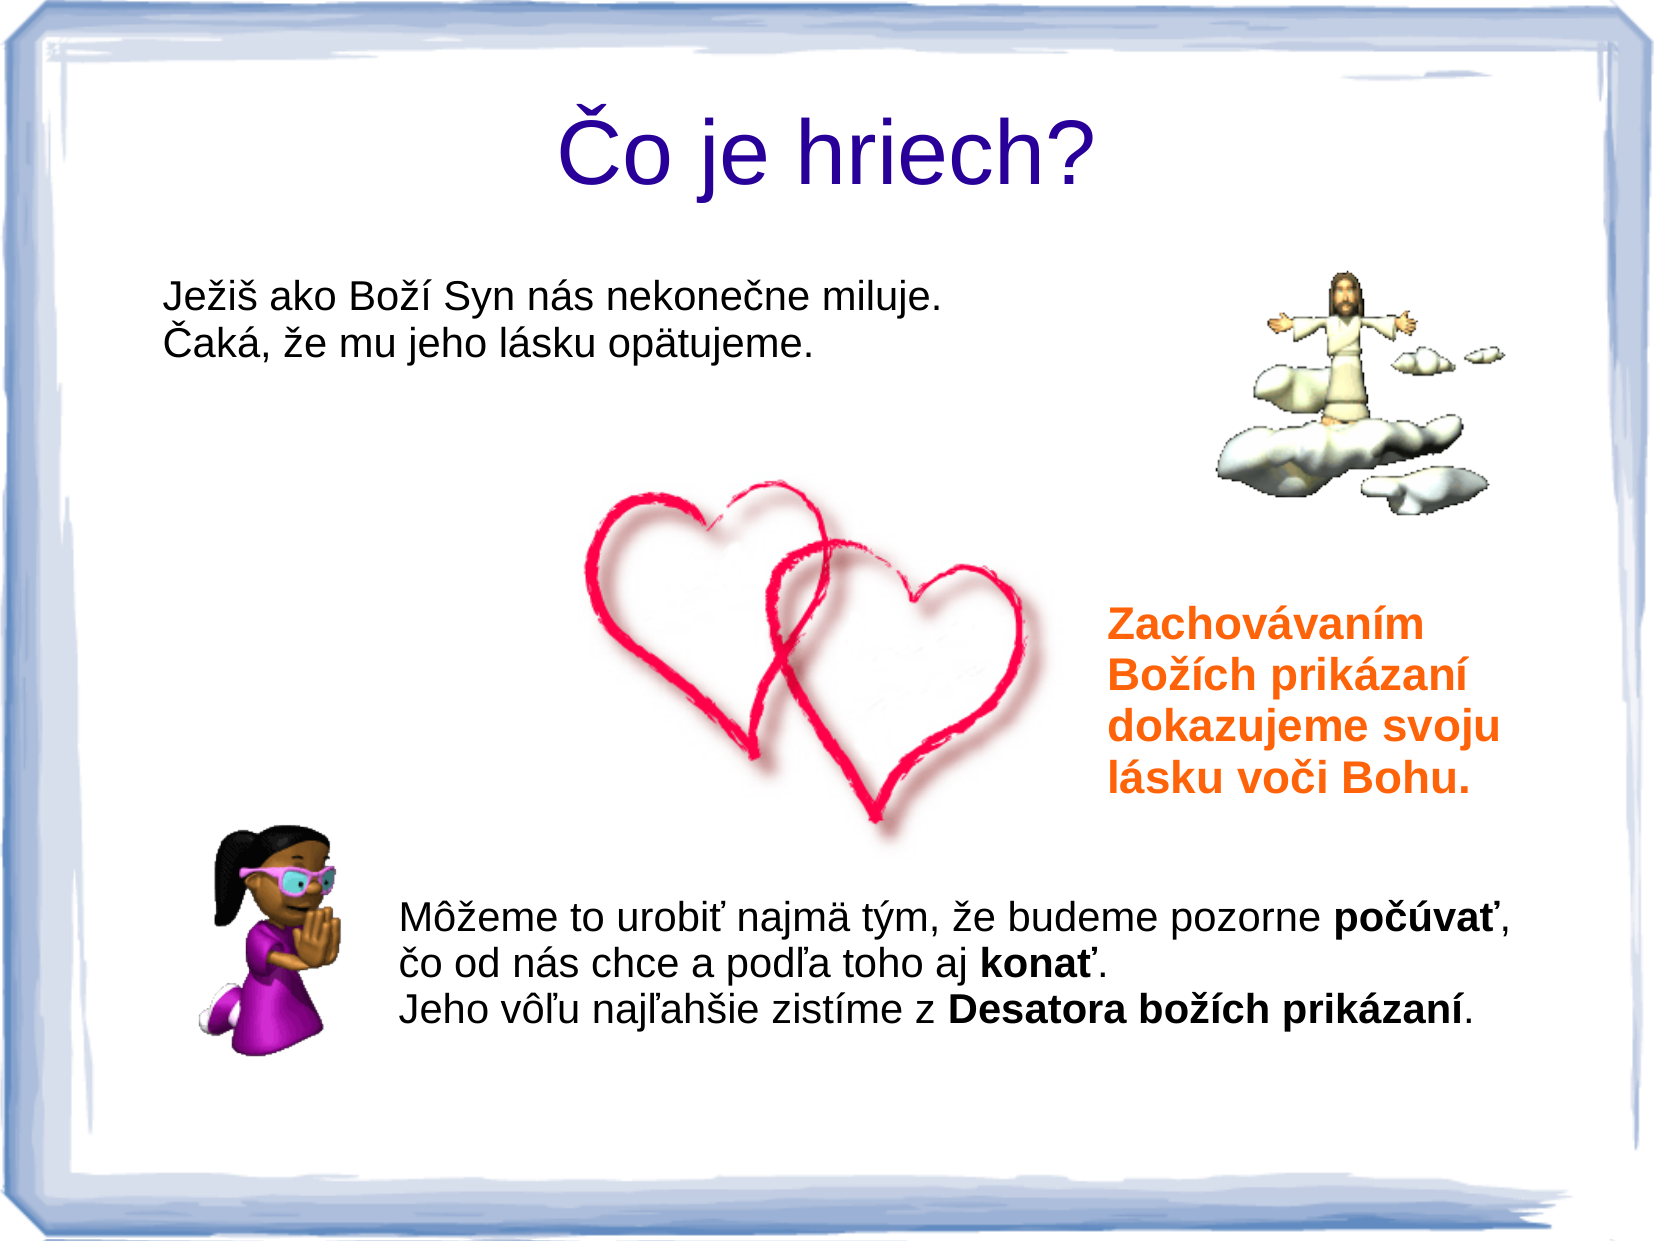

# Čo je hriech?
Ježiš ako Boží Syn nás nekonečne miluje.
Čaká, že mu jeho lásku opätujeme.
Zachovávaním Božích prikázaní dokazujeme svoju lásku voči Bohu.
Môžeme to urobiť najmä tým, že budeme pozorne počúvať, čo od nás chce a podľa toho aj konať.
Jeho vôľu najľahšie zistíme z Desatora božích prikázaní.